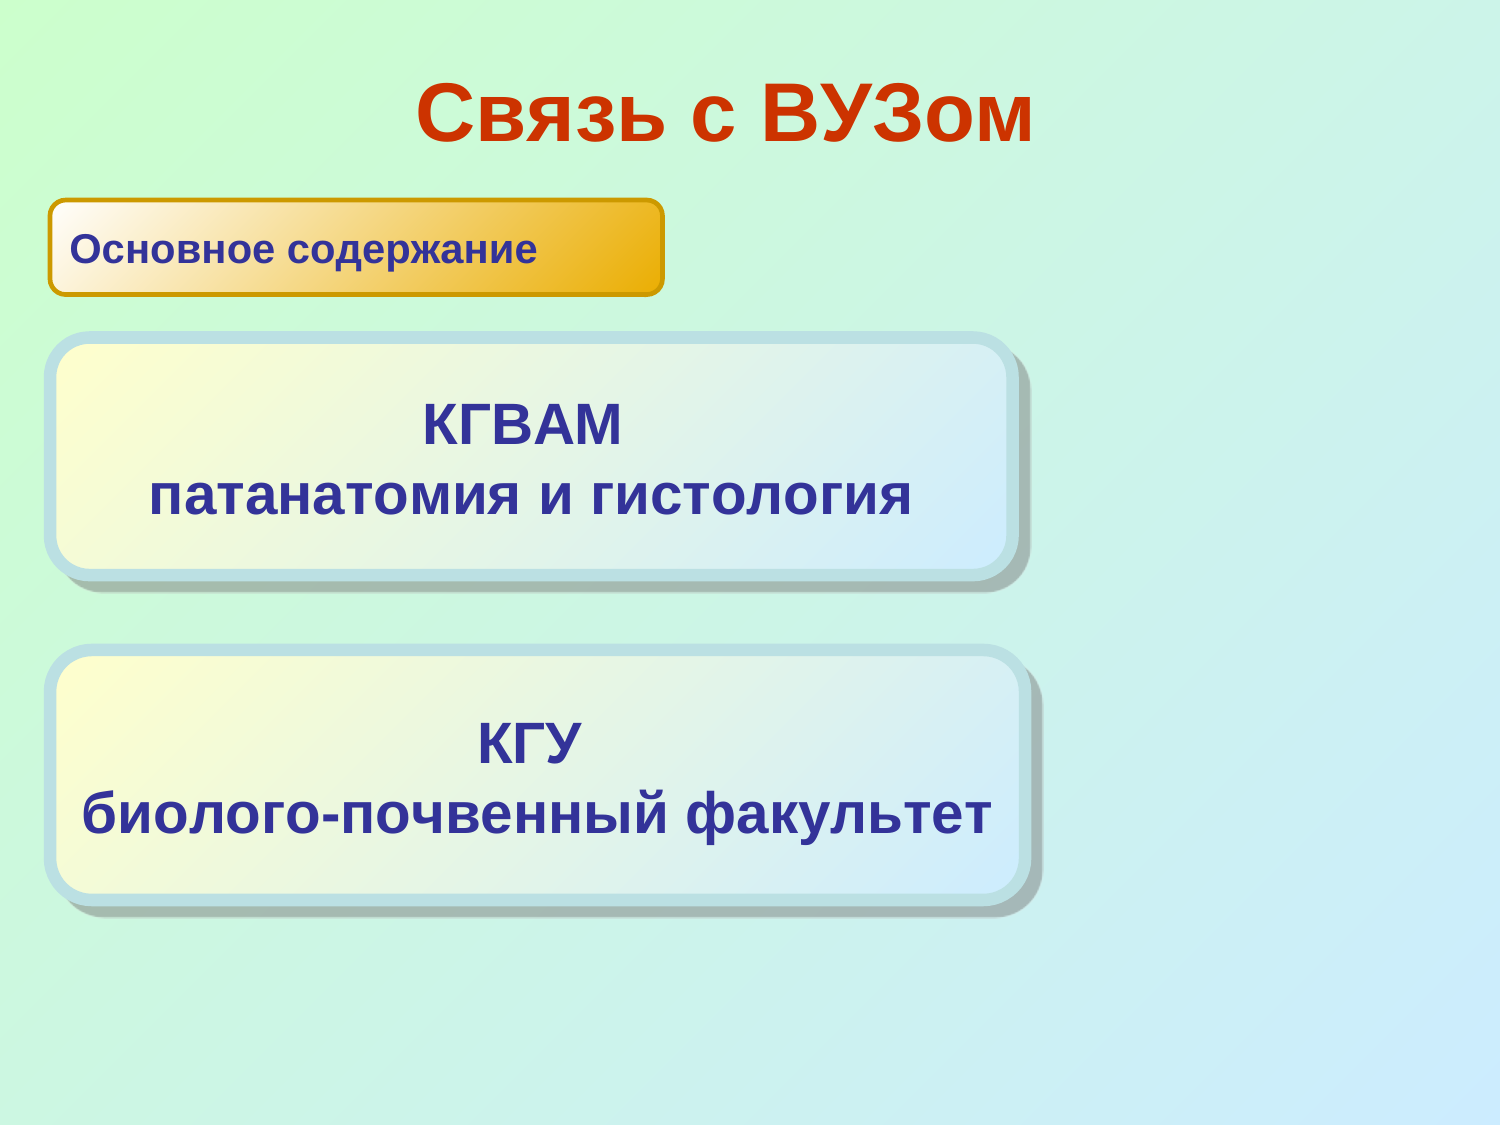

Связь с ВУЗом
Основное содержание
КГВАМ
патанатомия и гистология
КГУ
биолого-почвенный факультет